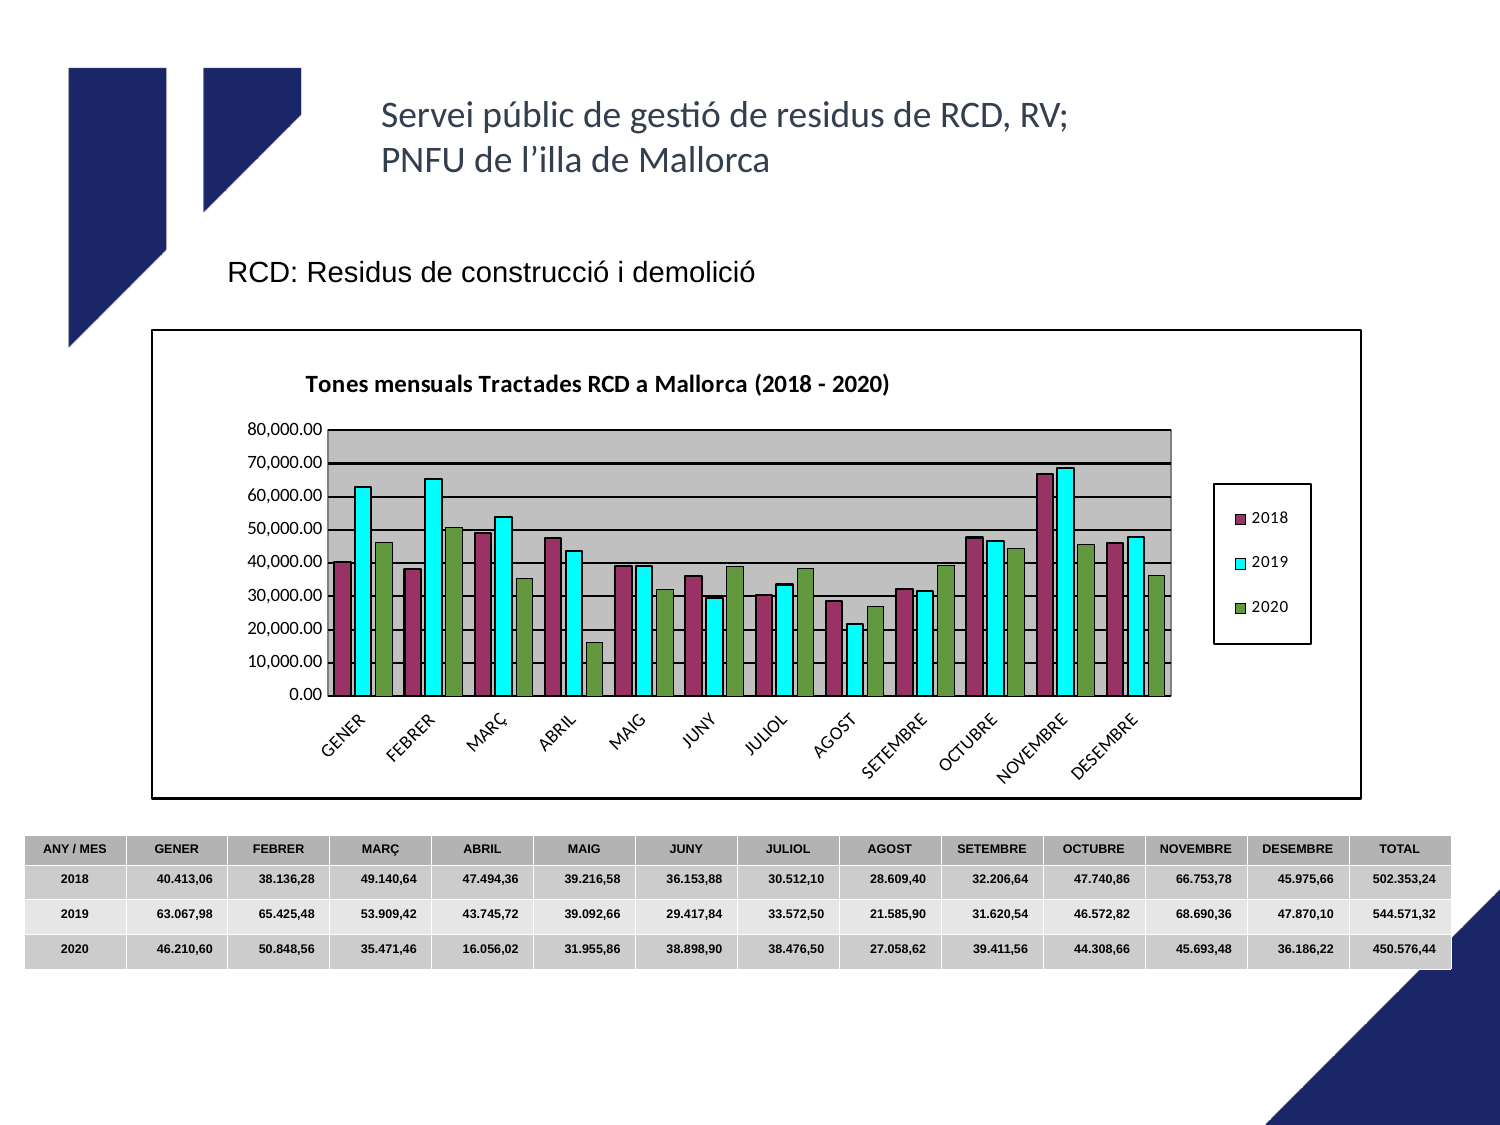

# Servei públic de gestió de residus de RCD, RV; PNFU de l’illa de Mallorca
RCD: Residus de construcció i demolició
### Chart: Tones mensuals Tractades RCD a Mallorca (2018 - 2020)
| Category | 2018 | 2019 | 2020 |
|---|---|---|---|
| GENER | 40413.062 | 63067.98 | 46210.6 |
| FEBRER | 38136.28 | 65425.48 | 50848.56 |
| MARÇ | 49140.64 | 53909.42 | 35471.46 |
| ABRIL | 47494.36 | 43745.72 | 16056.02 |
| MAIG | 39216.58 | 39092.66 | 31955.86 |
| JUNY | 36153.88 | 29417.84 | 38898.9 |
| JULIOL | 30512.1 | 33572.5 | 38476.5 |
| AGOST | 28609.4 | 21585.9 | 27058.62 |
| SETEMBRE | 32206.64 | 31620.54 | 39411.56 |
| OCTUBRE | 47740.86 | 46572.82 | 44308.66 |
| NOVEMBRE | 66753.78 | 68690.36 | 45693.48 |
| DESEMBRE | 45975.66 | 47870.1 | 36186.22 || ANY / MES | GENER | FEBRER | MARÇ | ABRIL | MAIG | JUNY | JULIOL | AGOST | SETEMBRE | OCTUBRE | NOVEMBRE | DESEMBRE | TOTAL |
| --- | --- | --- | --- | --- | --- | --- | --- | --- | --- | --- | --- | --- | --- |
| 2018 | 40.413,06 | 38.136,28 | 49.140,64 | 47.494,36 | 39.216,58 | 36.153,88 | 30.512,10 | 28.609,40 | 32.206,64 | 47.740,86 | 66.753,78 | 45.975,66 | 502.353,24 |
| 2019 | 63.067,98 | 65.425,48 | 53.909,42 | 43.745,72 | 39.092,66 | 29.417,84 | 33.572,50 | 21.585,90 | 31.620,54 | 46.572,82 | 68.690,36 | 47.870,10 | 544.571,32 |
| 2020 | 46.210,60 | 50.848,56 | 35.471,46 | 16.056,02 | 31.955,86 | 38.898,90 | 38.476,50 | 27.058,62 | 39.411,56 | 44.308,66 | 45.693,48 | 36.186,22 | 450.576,44 |